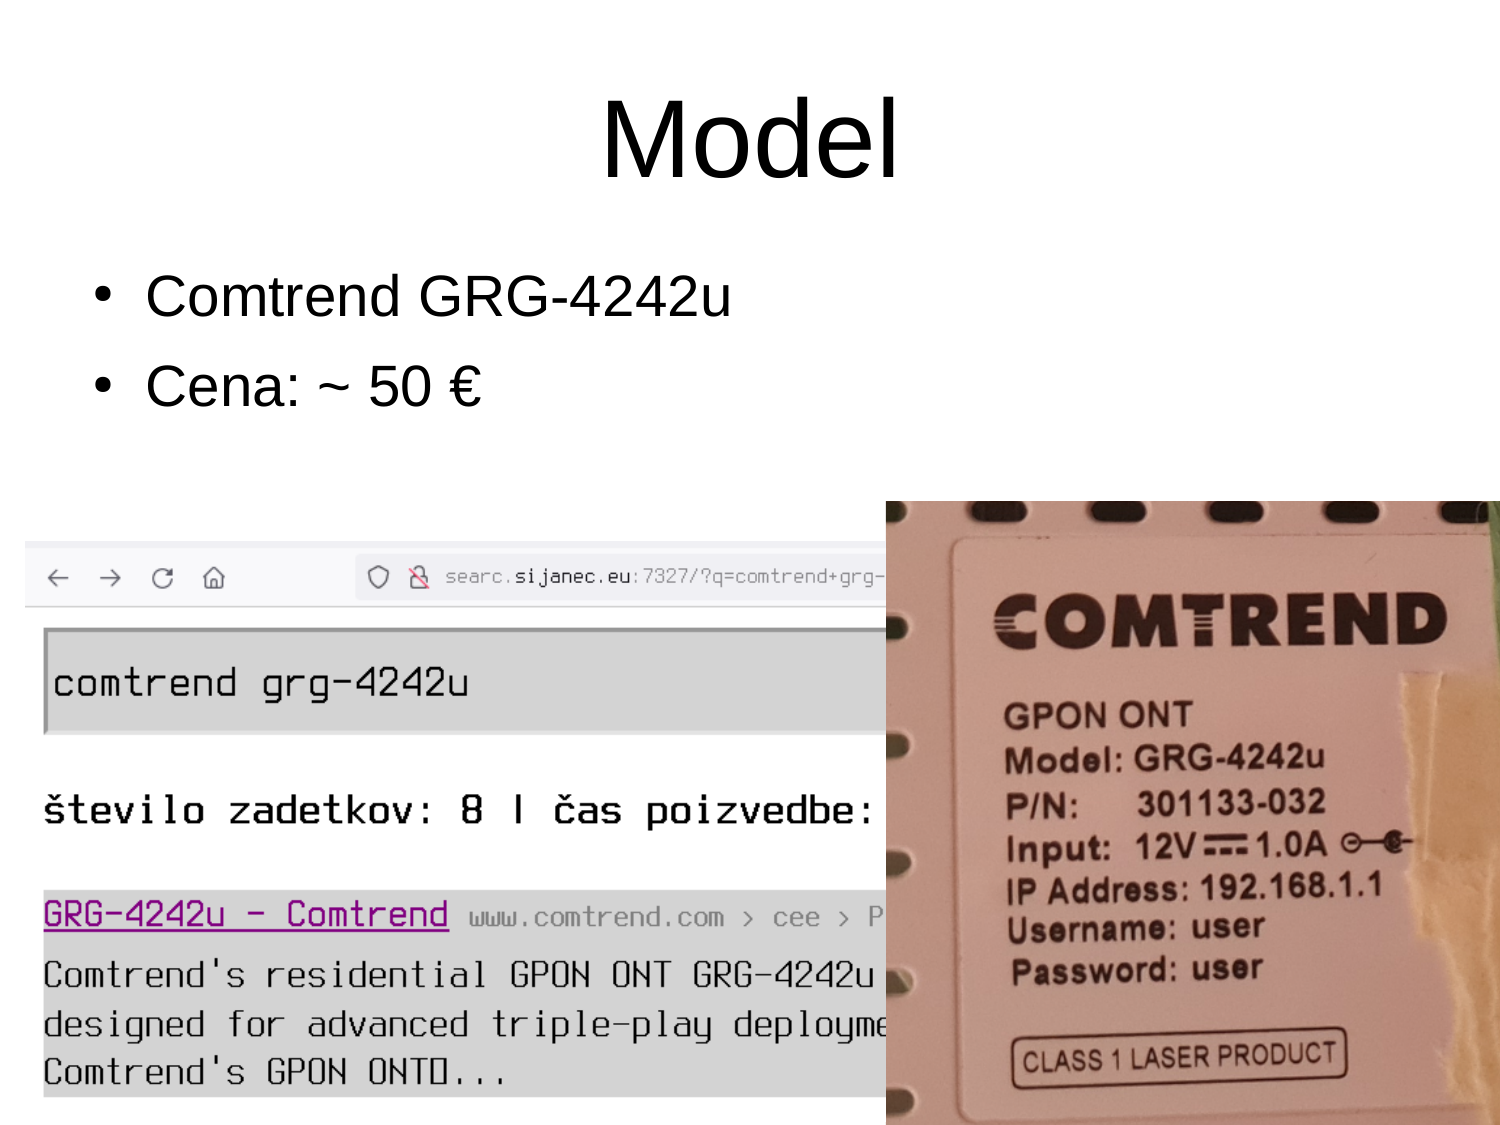

# Model
Comtrend GRG-4242u
Cena: ~ 50 €